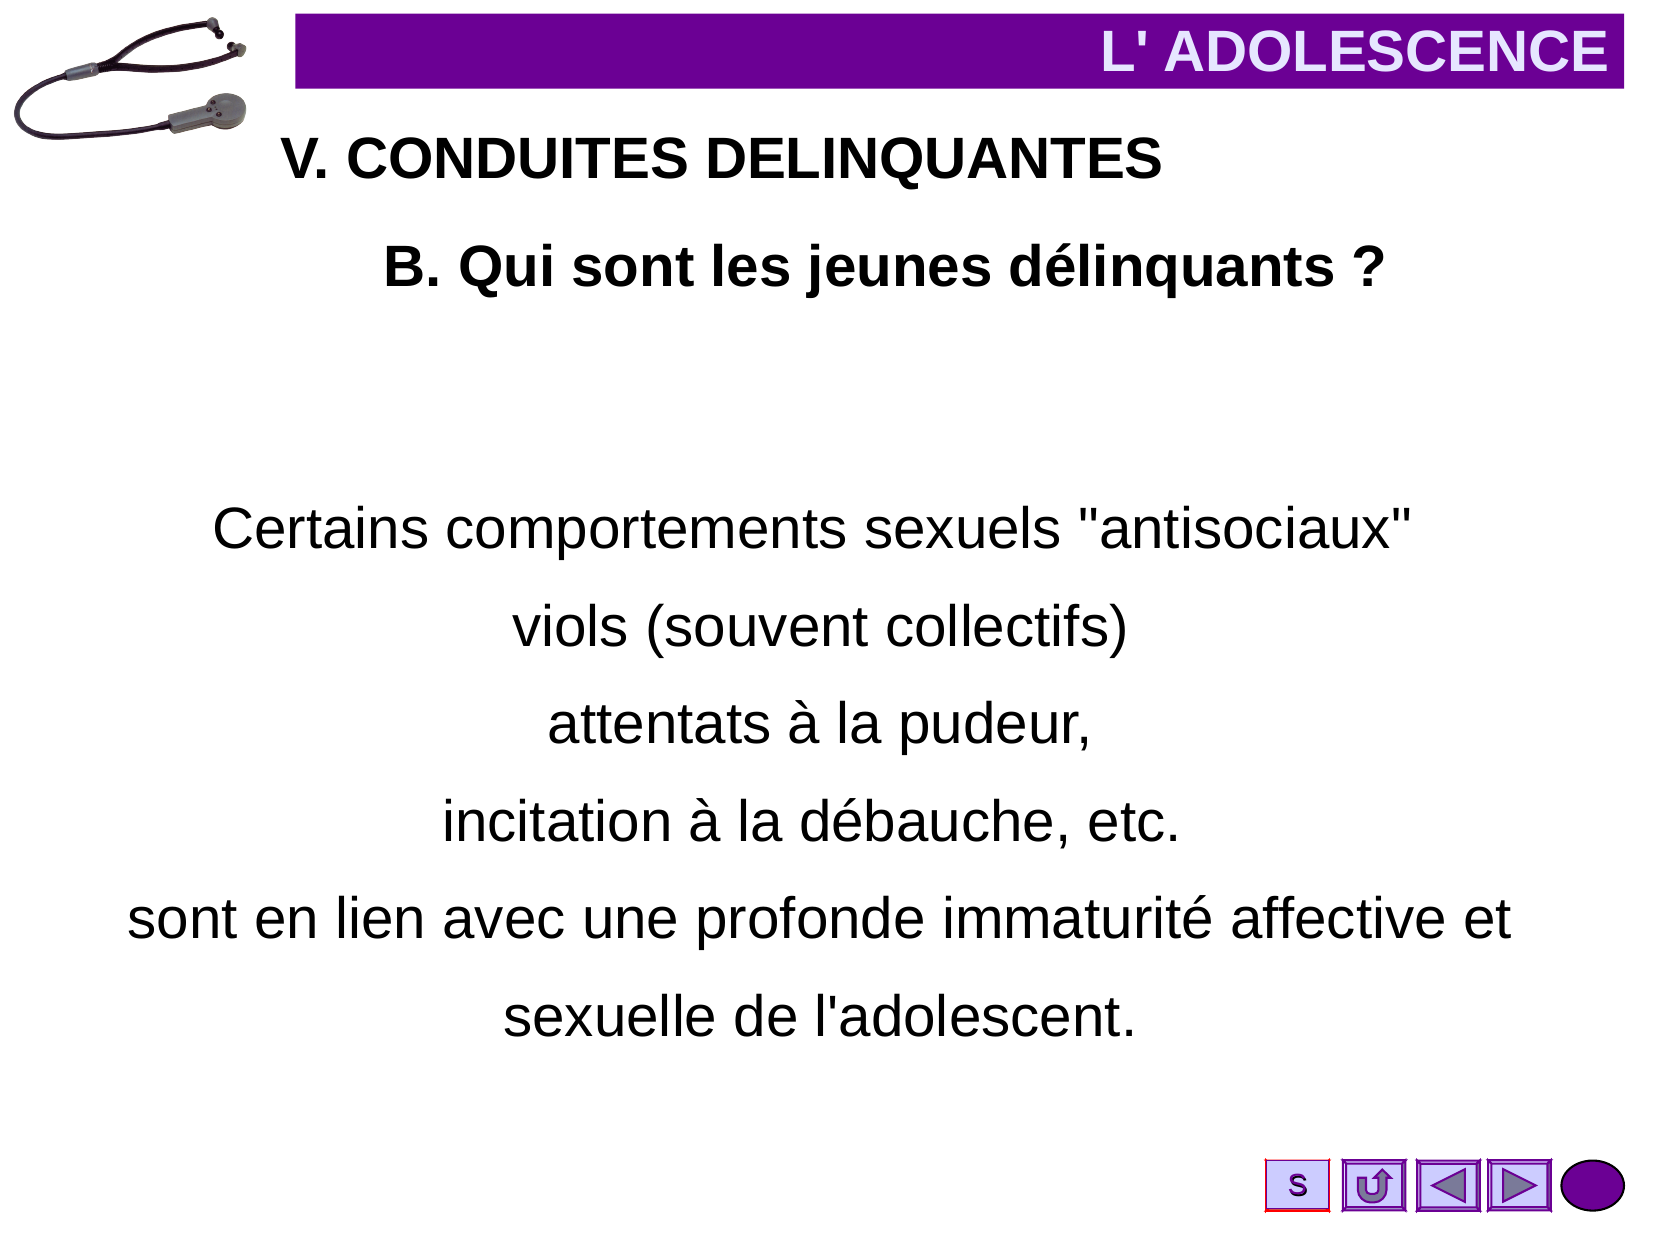

L' ADOLESCENCE
V. CONDUITES DELINQUANTES
B. Qui sont les jeunes délinquants ?
Certains comportements sexuels "antisociaux"
viols (souvent collectifs)
attentats à la pudeur,
incitation à la débauche, etc.
sont en lien avec une profonde immaturité affective et sexuelle de l'adolescent.